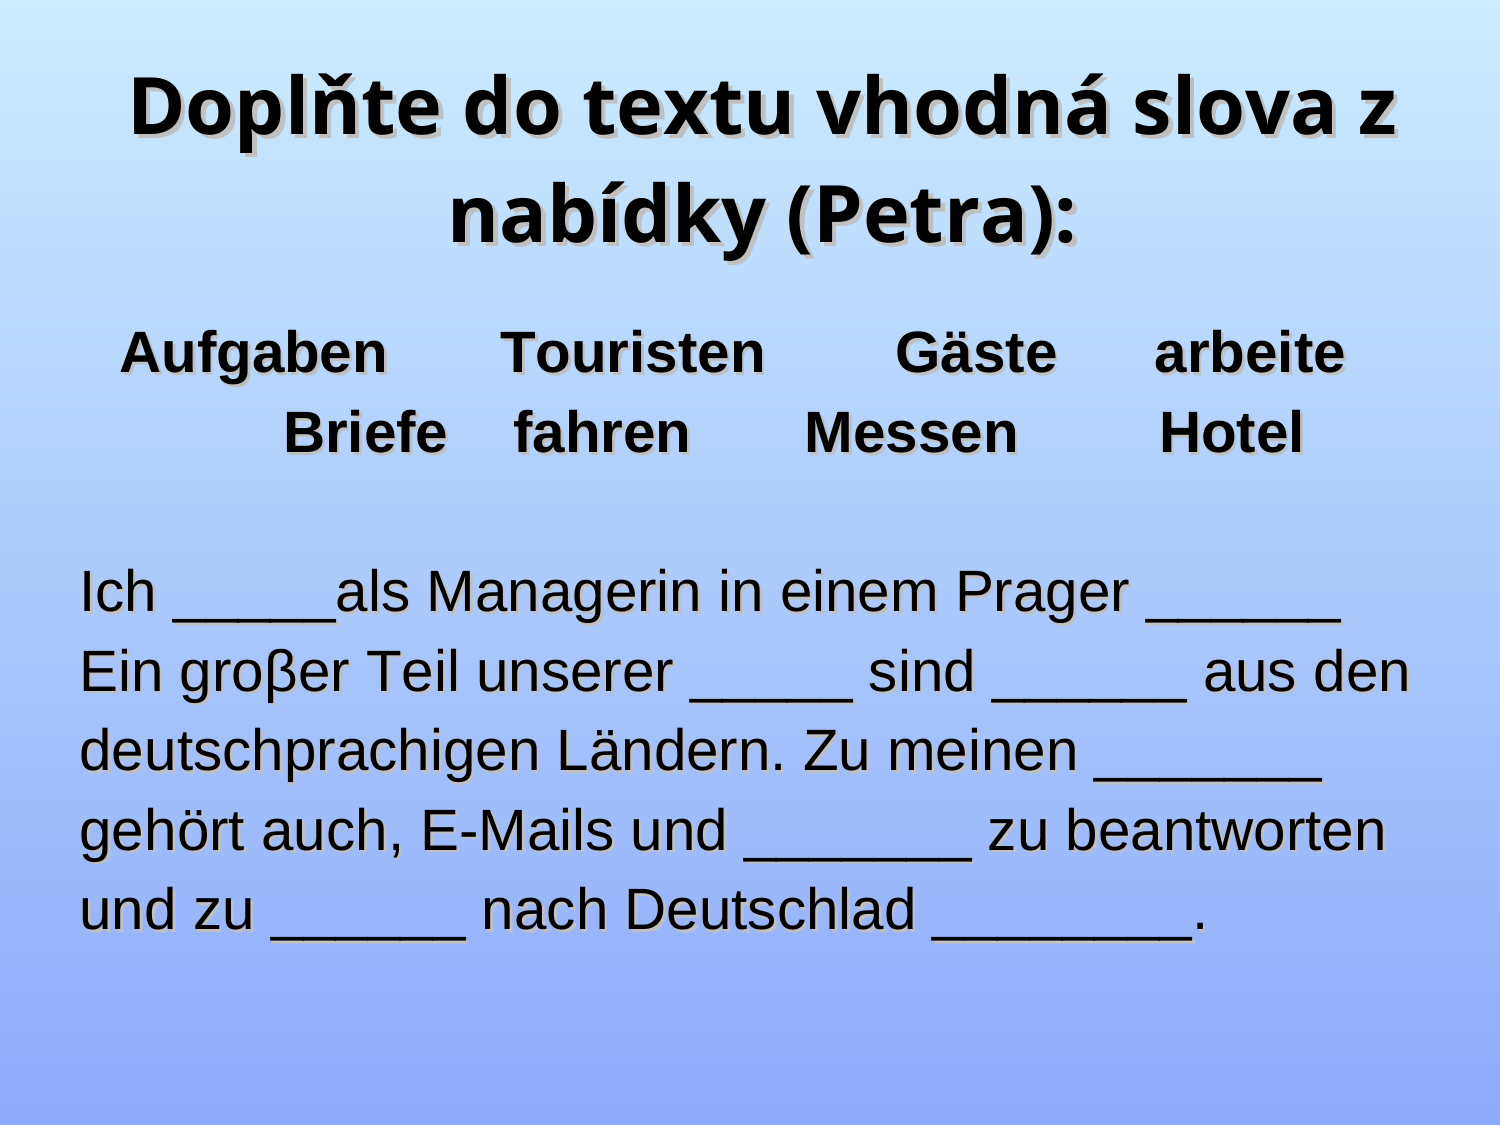

# Doplňte do textu vhodná slova z nabídky (Petra):
Aufgaben	 Touristen Gäste arbeite
 	 Briefe fahren Messen 	 Hotel
Ich _____als Managerin in einem Prager ______
Ein groβer Teil unserer _____ sind ______ aus den
deutschprachigen Ländern. Zu meinen _______
gehört auch, E-Mails und _______ zu beantworten
und zu ______ nach Deutschlad ________.